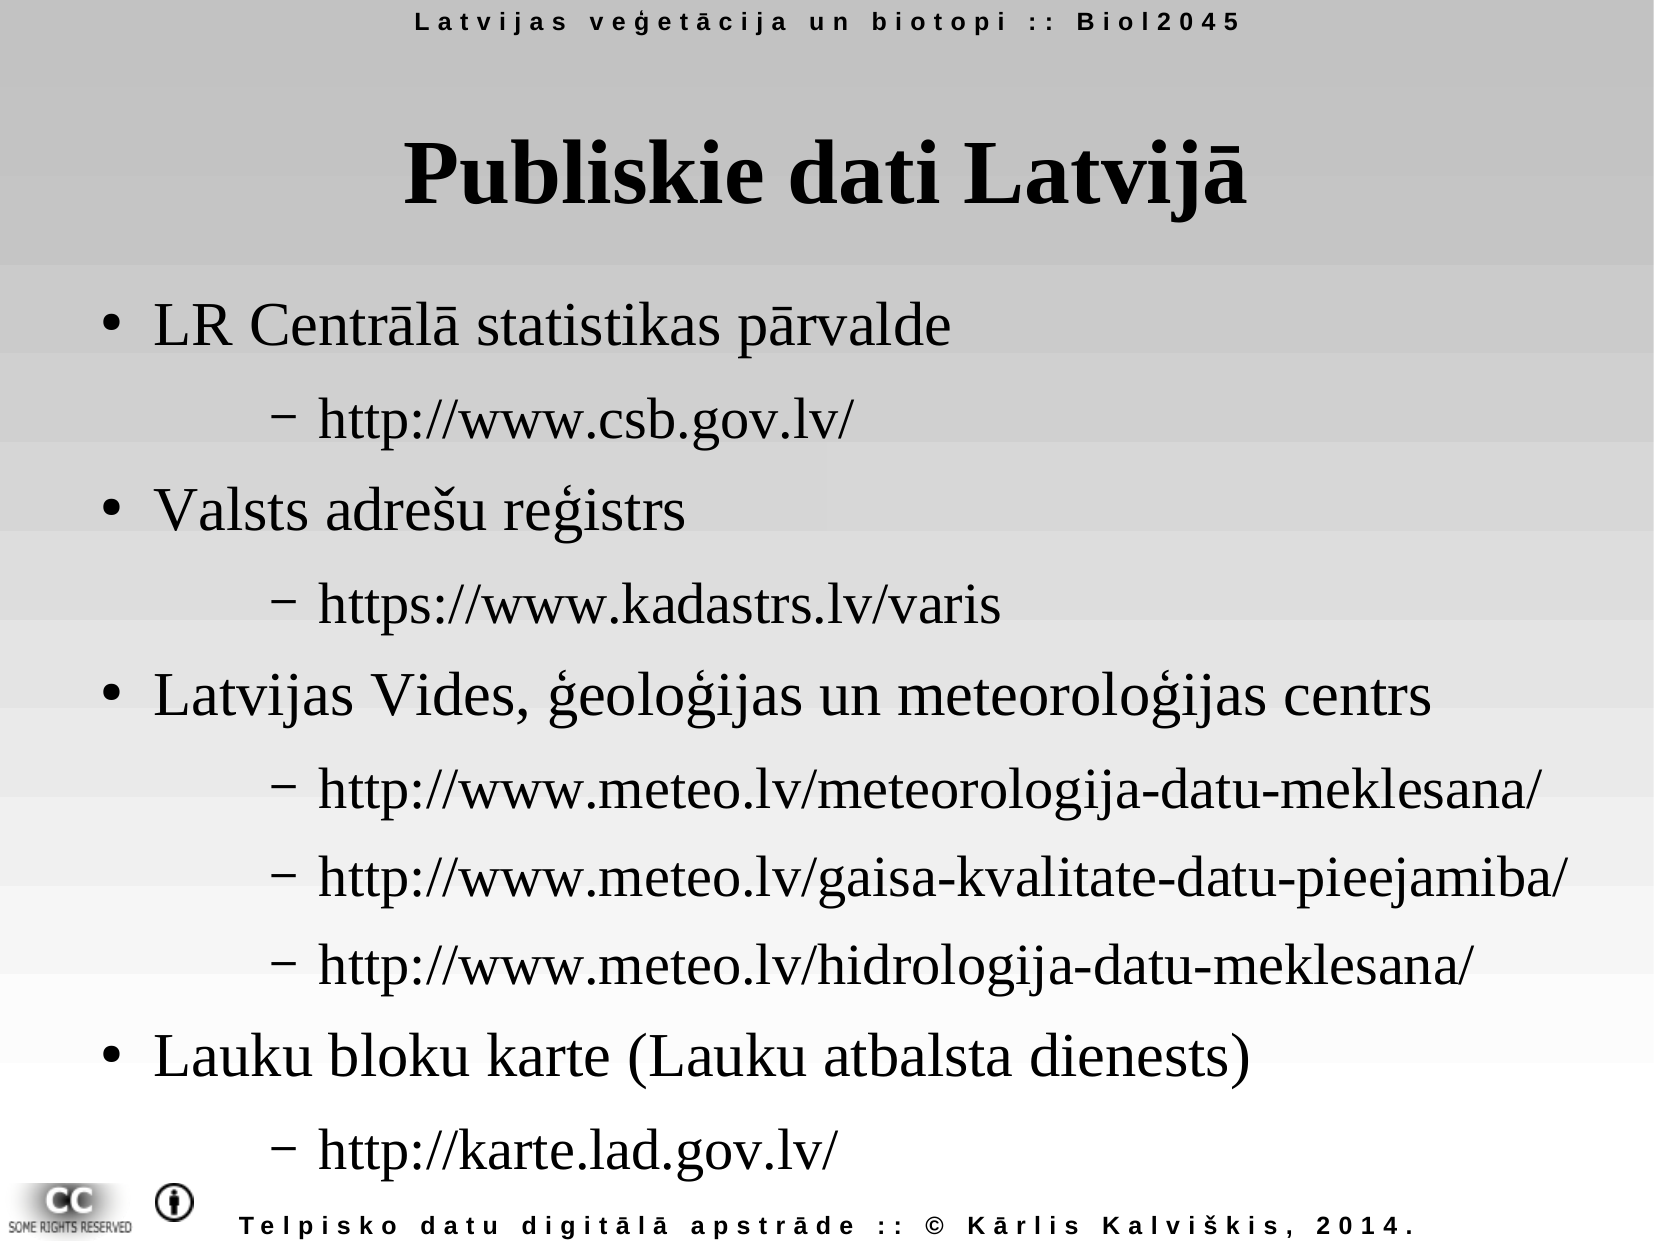

# Publiskie dati Latvijā
LR Centrālā statistikas pārvalde
http://www.csb.gov.lv/
Valsts adrešu reģistrs
https://www.kadastrs.lv/varis
Latvijas Vides, ģeoloģijas un meteoroloģijas centrs
http://www.meteo.lv/meteorologija-datu-meklesana/
http://www.meteo.lv/gaisa-kvalitate-datu-pieejamiba/
http://www.meteo.lv/hidrologija-datu-meklesana/
Lauku bloku karte (Lauku atbalsta dienests)
http://karte.lad.gov.lv/